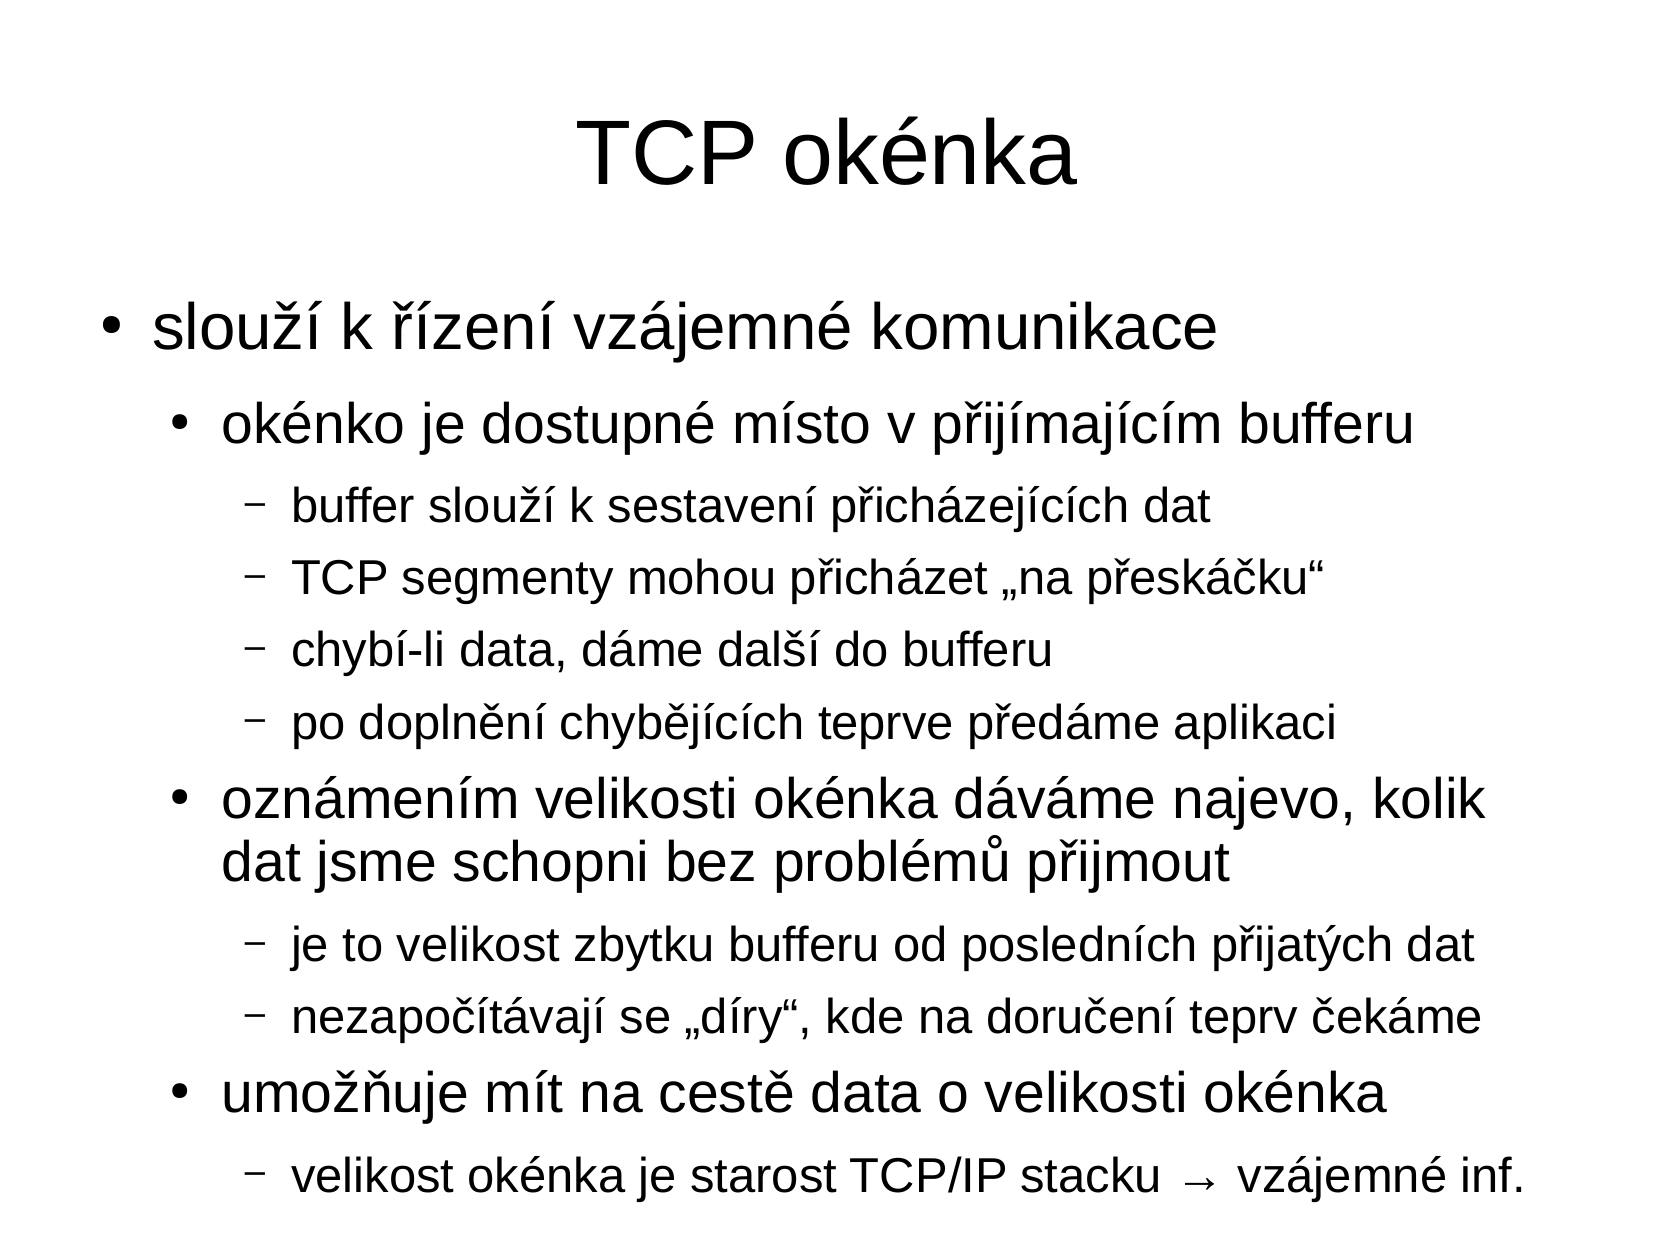

# TCP okénka
slouží k řízení vzájemné komunikace
okénko je dostupné místo v přijímajícím bufferu
buffer slouží k sestavení přicházejících dat
TCP segmenty mohou přicházet „na přeskáčku“
chybí-li data, dáme další do bufferu
po doplnění chybějících teprve předáme aplikaci
oznámením velikosti okénka dáváme najevo, kolik dat jsme schopni bez problémů přijmout
je to velikost zbytku bufferu od posledních přijatých dat
nezapočítávají se „díry“, kde na doručení teprv čekáme
umožňuje mít na cestě data o velikosti okénka
velikost okénka je starost TCP/IP stacku → vzájemné inf.